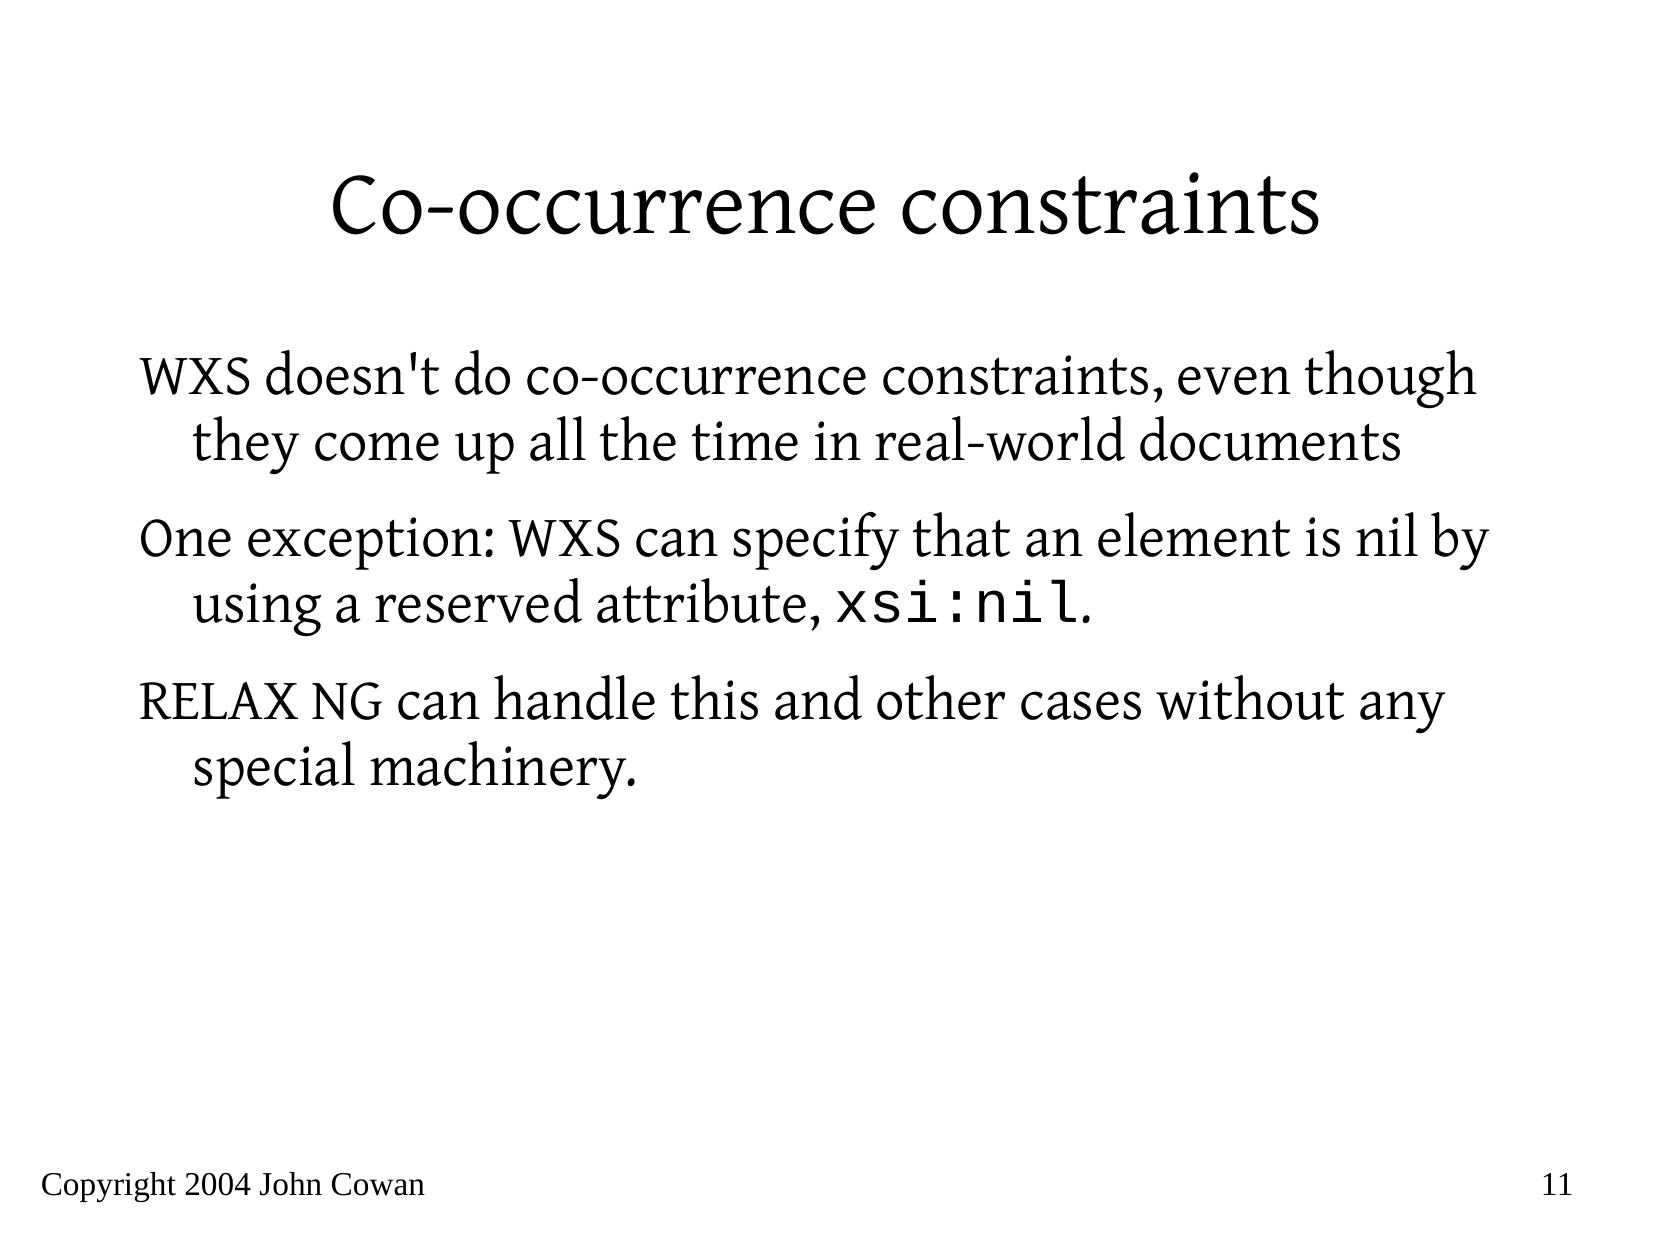

# Co-occurrence constraints
WXS doesn't do co-occurrence constraints, even though they come up all the time in real-world documents
One exception: WXS can specify that an element is nil by using a reserved attribute, xsi:nil.
RELAX NG can handle this and other cases without any special machinery.